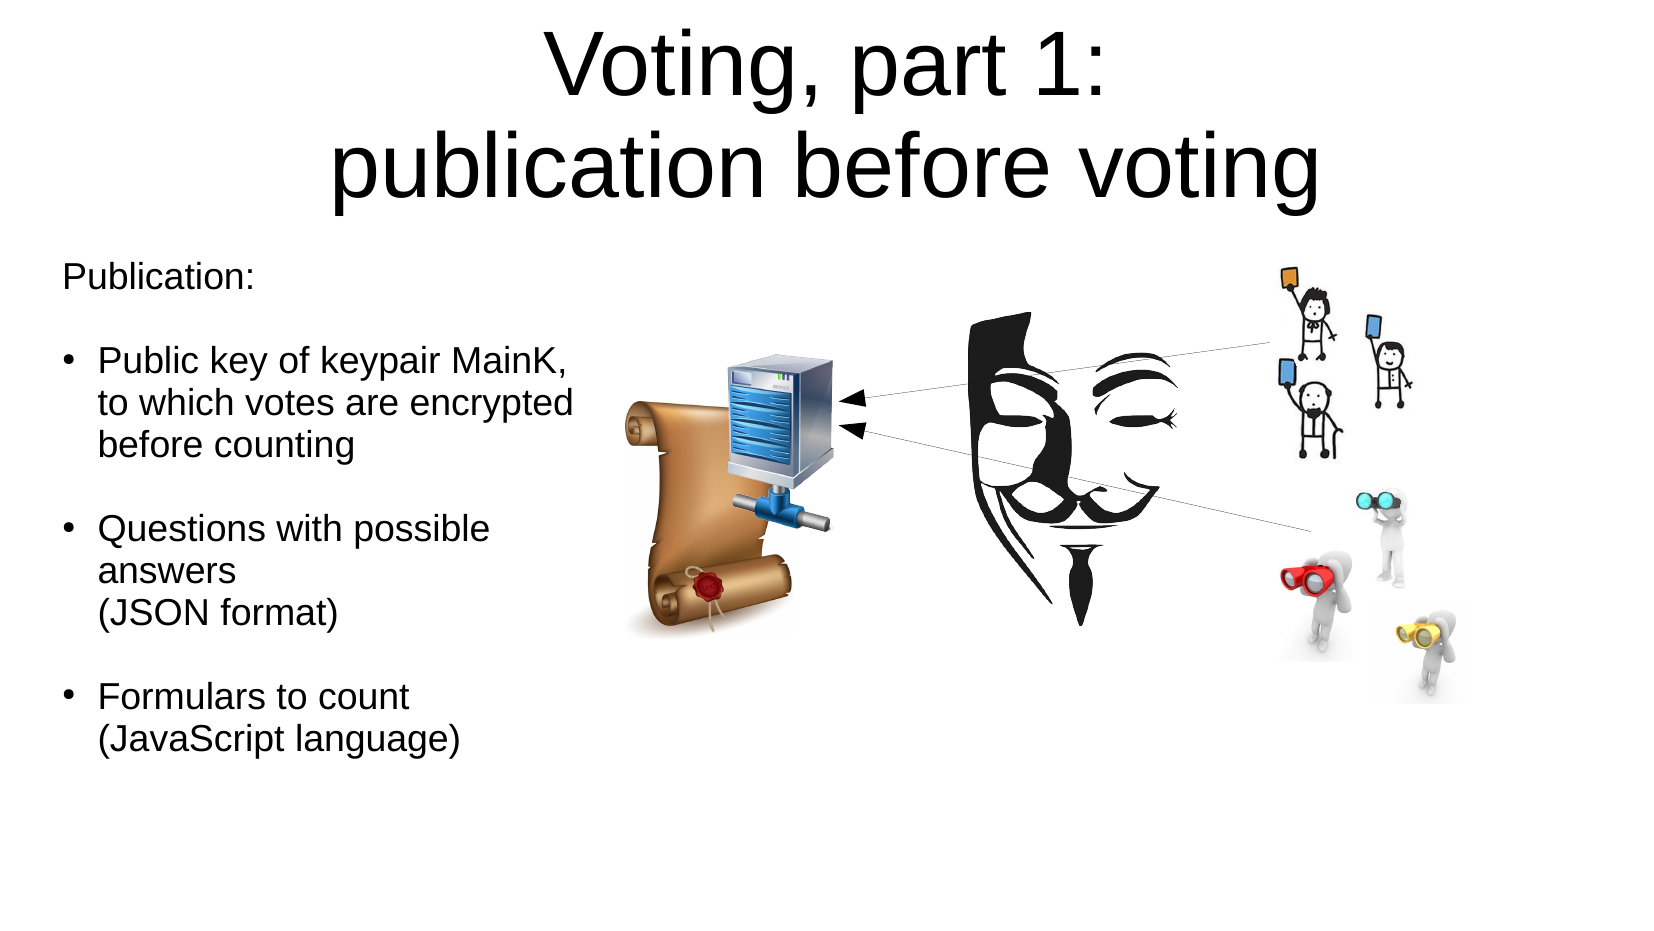

# Voting, part 1: publication before voting
Publication:
Public key of keypair MainK, to which votes are encrypted before counting
Questions with possible answers
(JSON format)
Formulars to count
(JavaScript language)